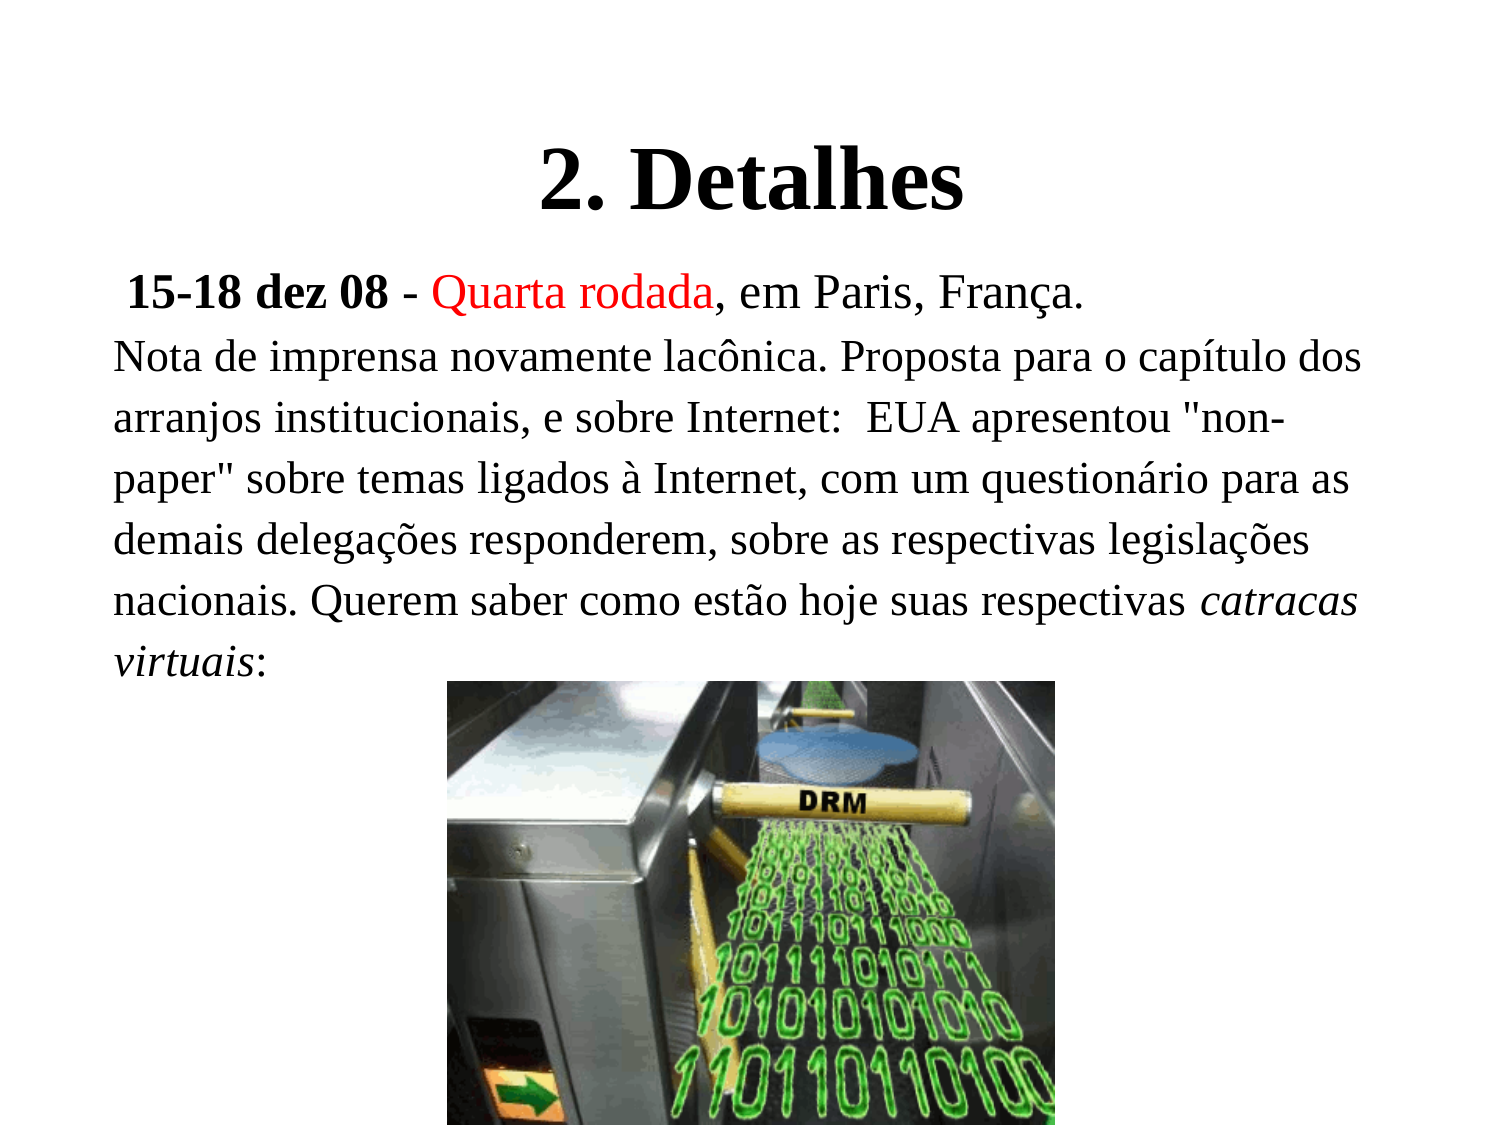

# 2. Detalhes
 15-18 dez 08 - Quarta rodada, em Paris, França.
Nota de imprensa novamente lacônica. Proposta para o capítulo dos arranjos institucionais, e sobre Internet: EUA apresentou "non-paper" sobre temas ligados à Internet, com um questionário para as demais delegações responderem, sobre as respectivas legislações nacionais. Querem saber como estão hoje suas respectivas catracas virtuais: